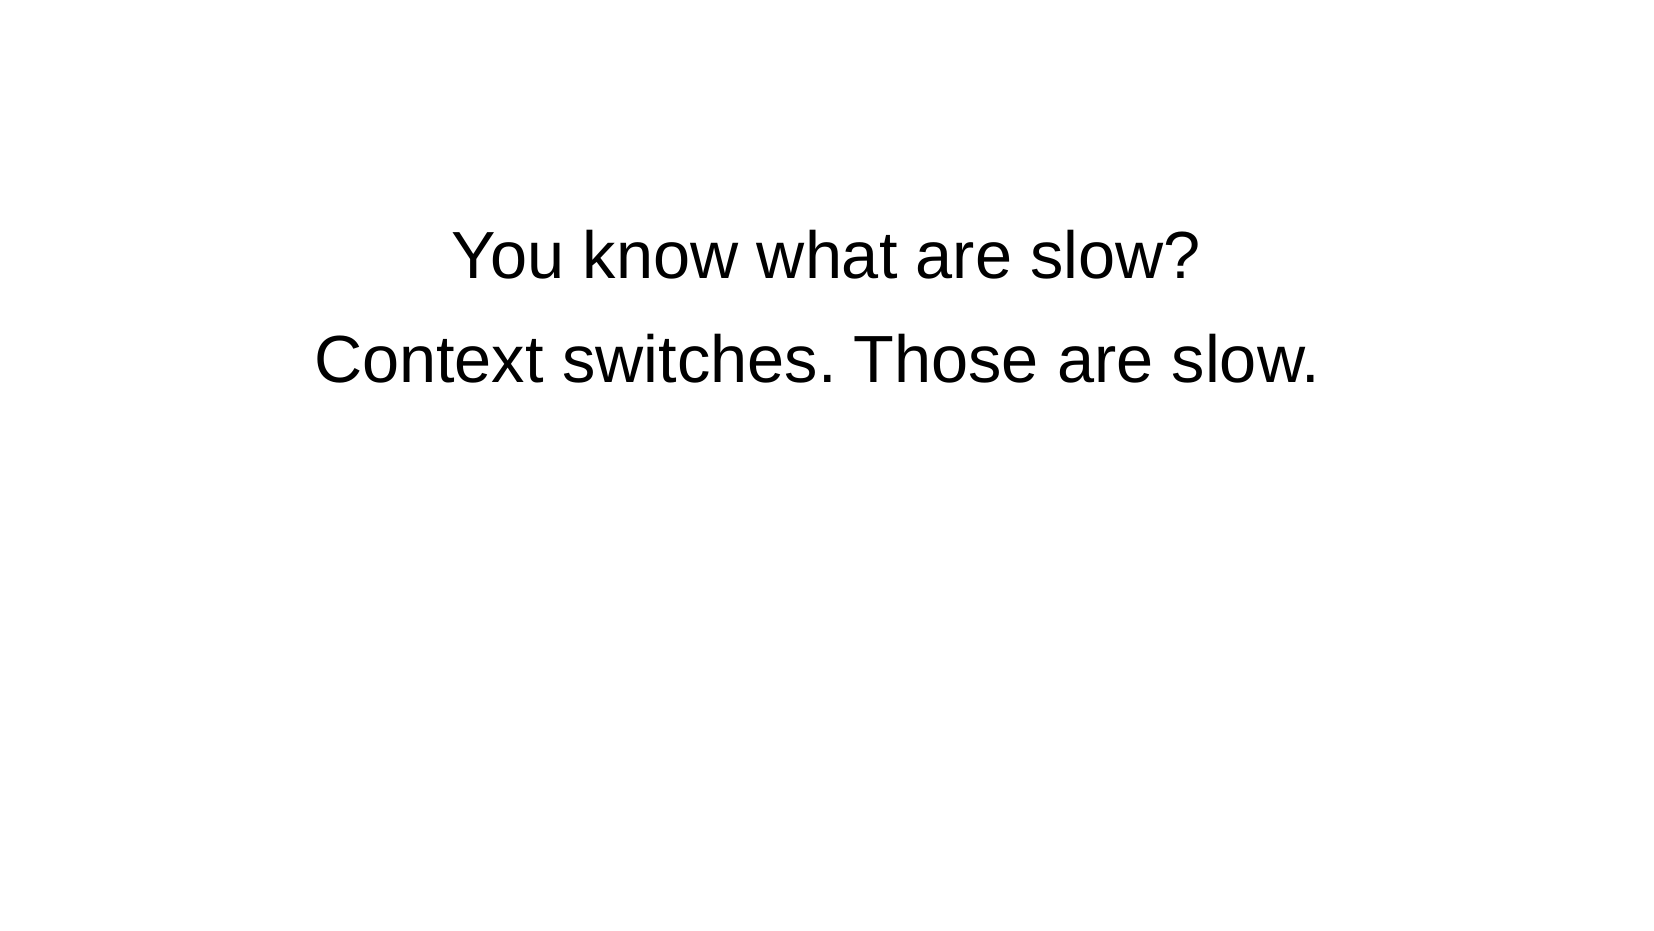

# You know what are slow?
Context switches. Those are slow.